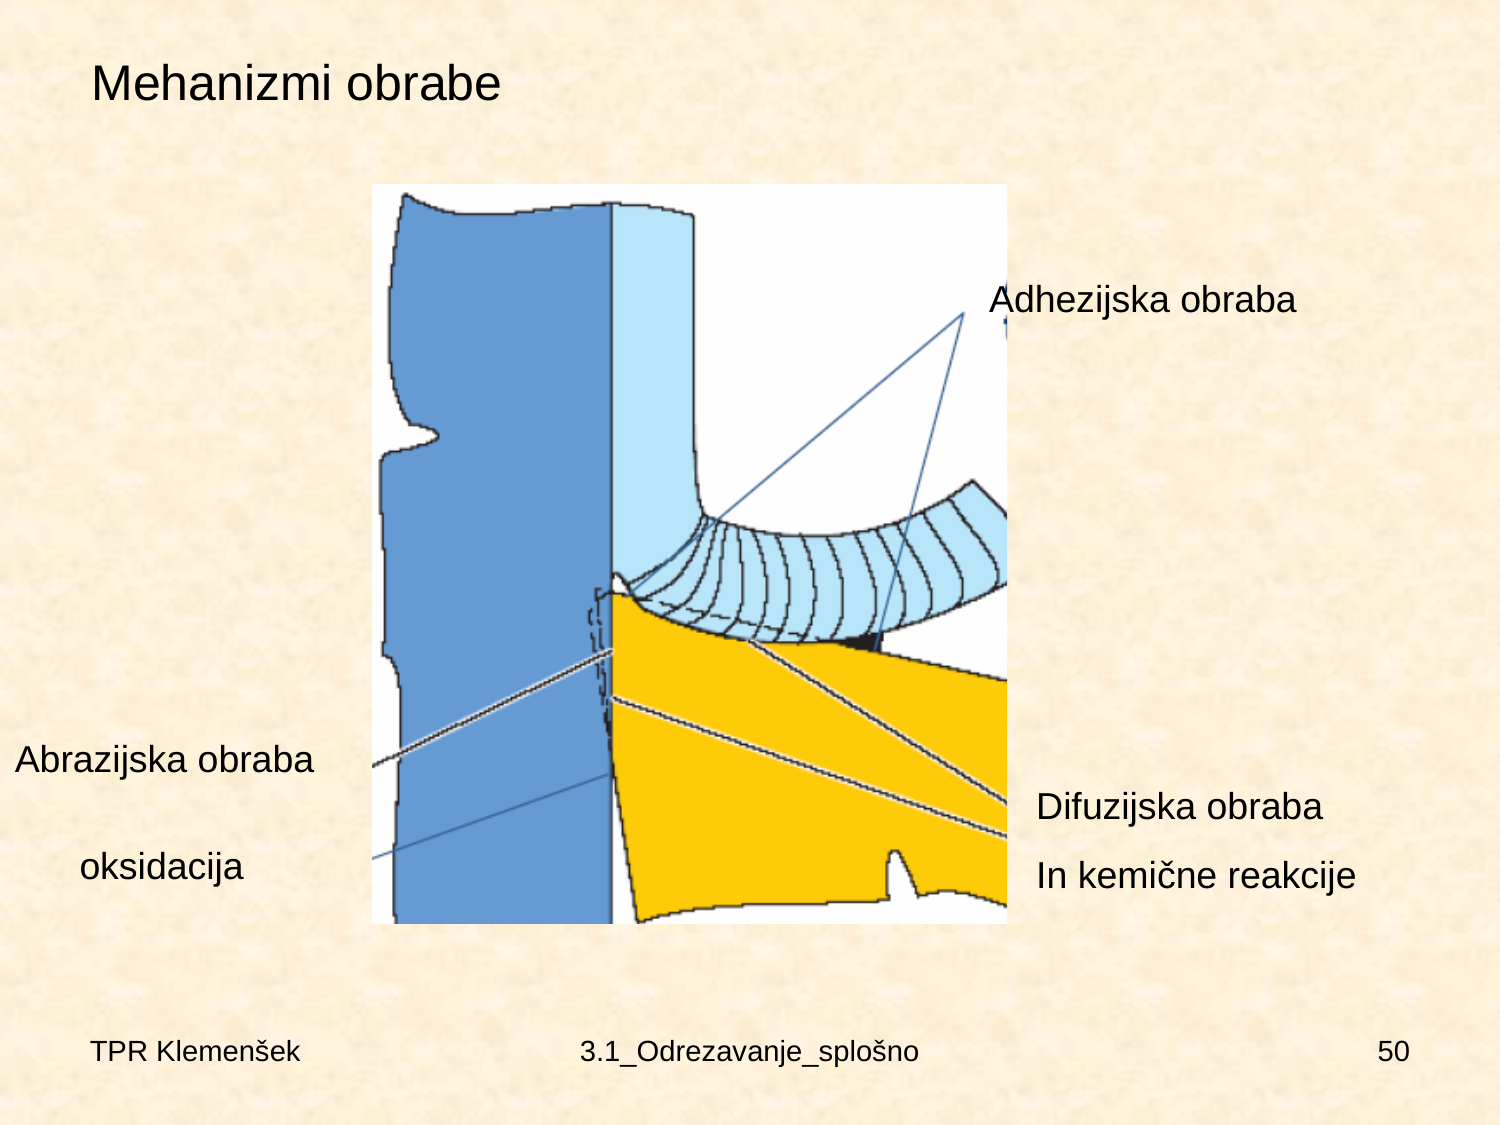

Mehanizmi obrabe
Adhezijska obraba
Abrazijska obraba
Difuzijska obraba
In kemične reakcije
oksidacija
TPR Klemenšek
3.1_Odrezavanje_splošno